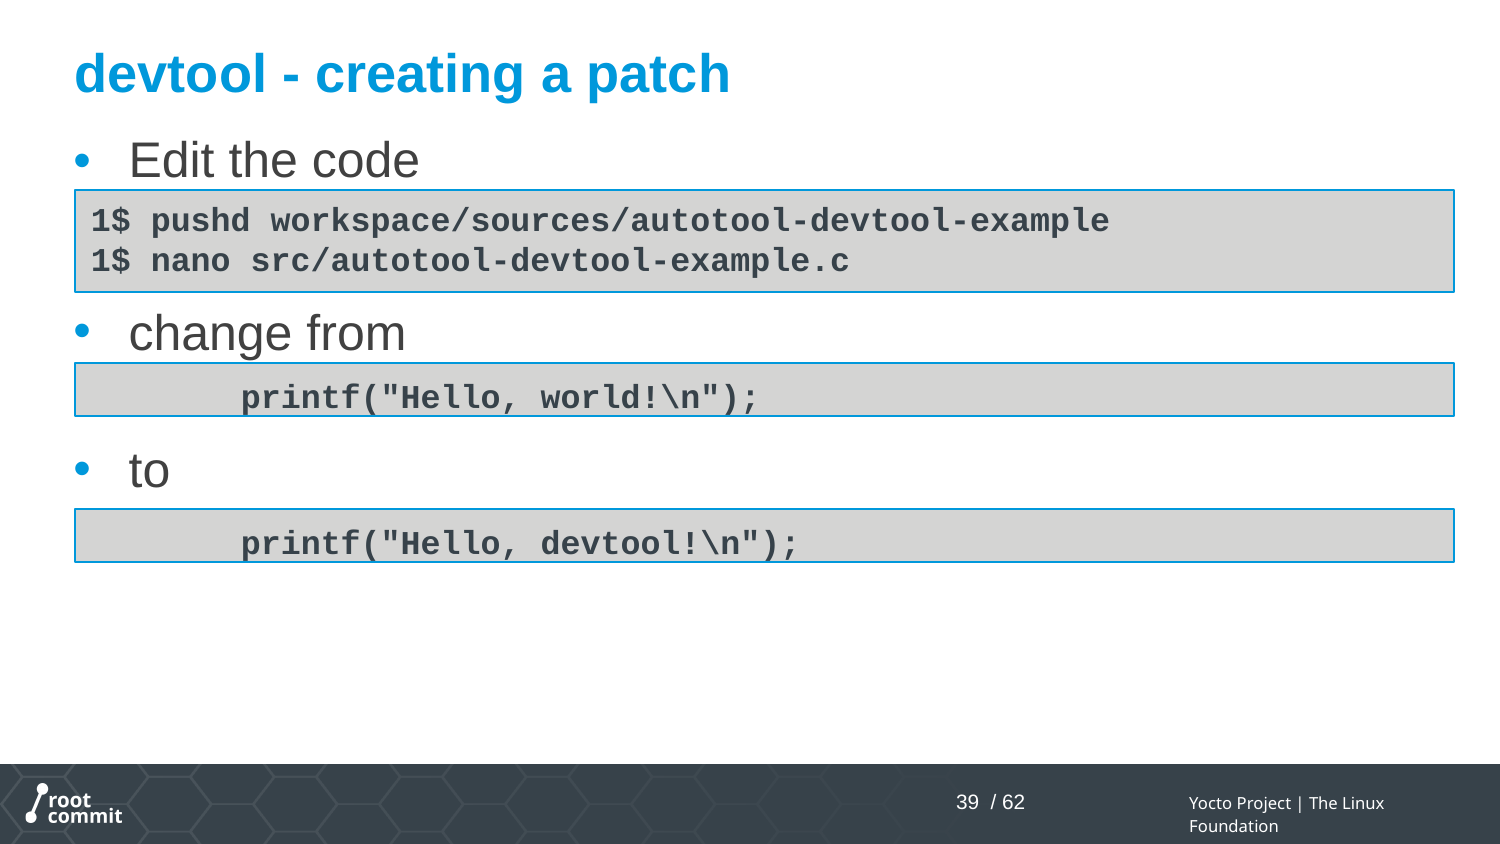

devtool - creating a patch
Edit the code
1$ pushd workspace/sources/autotool-devtool-example
1$ nano src/autotool-devtool-example.c
change from
	printf("Hello, world!\n");
to
	printf("Hello, devtool!\n");